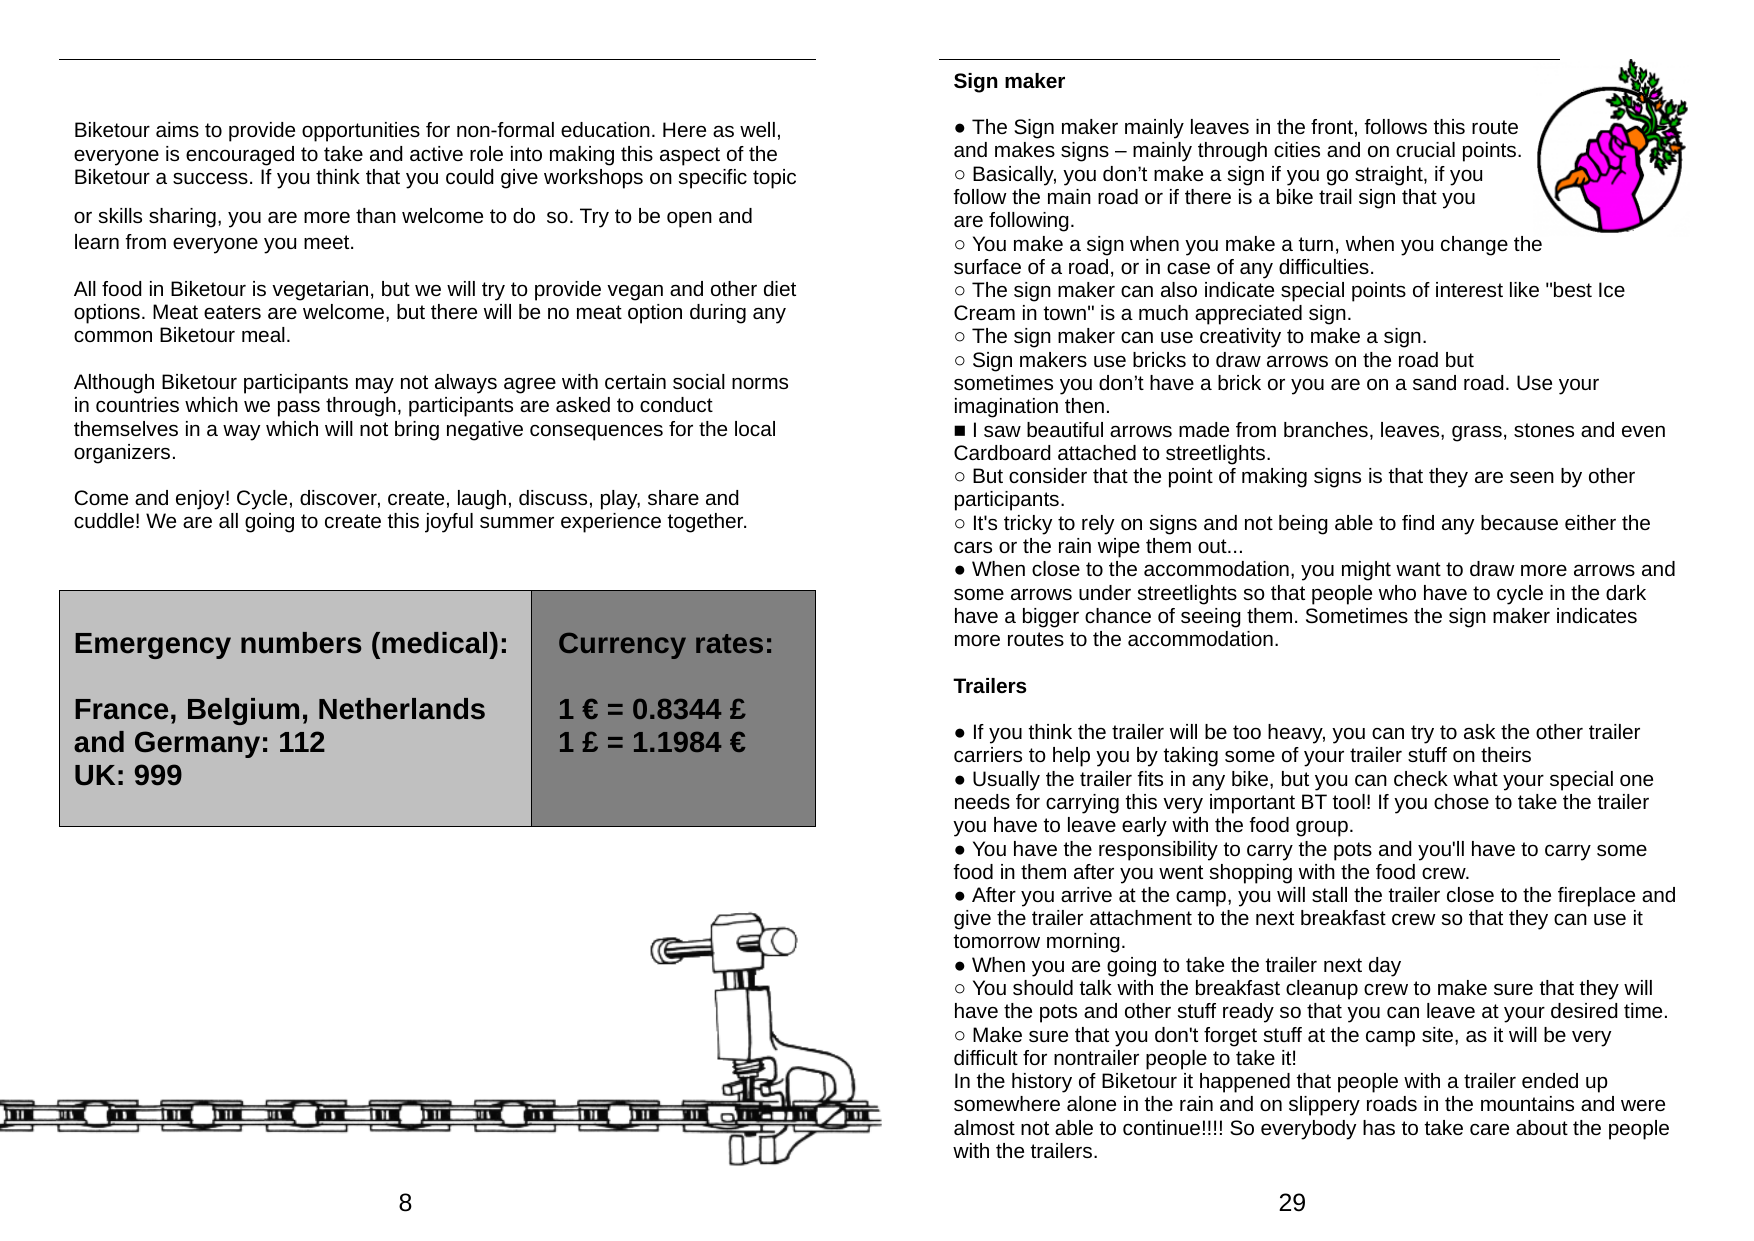

Sign maker
● The Sign maker mainly leaves in the front, follows this route
and makes signs – mainly through cities and on crucial points.
○ Basically, you don’t make a sign if you go straight, if you
follow the main road or if there is a bike trail sign that you
are following.
○ You make a sign when you make a turn, when you change the
surface of a road, or in case of any difficulties.
○ The sign maker can also indicate special points of interest like "best Ice Cream in town" is a much appreciated sign.
○ The sign maker can use creativity to make a sign.
○ Sign makers use bricks to draw arrows on the road but
sometimes you don’t have a brick or you are on a sand road. Use your imagination then.
■ I saw beautiful arrows made from branches, leaves, grass, stones and even Cardboard attached to streetlights.
○ But consider that the point of making signs is that they are seen by other participants.
○ It's tricky to rely on signs and not being able to find any because either the cars or the rain wipe them out...
● When close to the accommodation, you might want to draw more arrows and some arrows under streetlights so that people who have to cycle in the dark have a bigger chance of seeing them. Sometimes the sign maker indicates more routes to the accommodation.
Trailers
● If you think the trailer will be too heavy, you can try to ask the other trailer carriers to help you by taking some of your trailer stuff on theirs
● Usually the trailer fits in any bike, but you can check what your special one needs for carrying this very important BT tool! If you chose to take the trailer you have to leave early with the food group.
● You have the responsibility to carry the pots and you'll have to carry some food in them after you went shopping with the food crew.
● After you arrive at the camp, you will stall the trailer close to the fireplace and give the trailer attachment to the next breakfast crew so that they can use it tomorrow morning.
● When you are going to take the trailer next day
○ You should talk with the breakfast cleanup crew to make sure that they will have the pots and other stuff ready so that you can leave at your desired time.
○ Make sure that you don't forget stuff at the camp site, as it will be very difficult for nontrailer people to take it!
In the history of Biketour it happened that people with a trailer ended up somewhere alone in the rain and on slippery roads in the mountains and were almost not able to continue!!!! So everybody has to take care about the people with the trailers.
Biketour aims to provide opportunities for non-formal education. Here as well, everyone is encouraged to take and active role into making this aspect of the Biketour a success. If you think that you could give workshops on specific topic or skills sharing, you are more than welcome to do so. Try to be open and learn from everyone you meet.
All food in Biketour is vegetarian, but we will try to provide vegan and other diet options. Meat eaters are welcome, but there will be no meat option during any common Biketour meal.
Although Biketour participants may not always agree with certain social norms in countries which we pass through, participants are asked to conduct themselves in a way which will not bring negative consequences for the local organizers.
Come and enjoy! Cycle, discover, create, laugh, discuss, play, share and cuddle! We are all going to create this joyful summer experience together.
Emergency numbers (medical):
France, Belgium, Netherlands
and Germany: 112
UK: 999
Currency rates:
1 € = 0.8344 £
1 £ = 1.1984 €
8
29